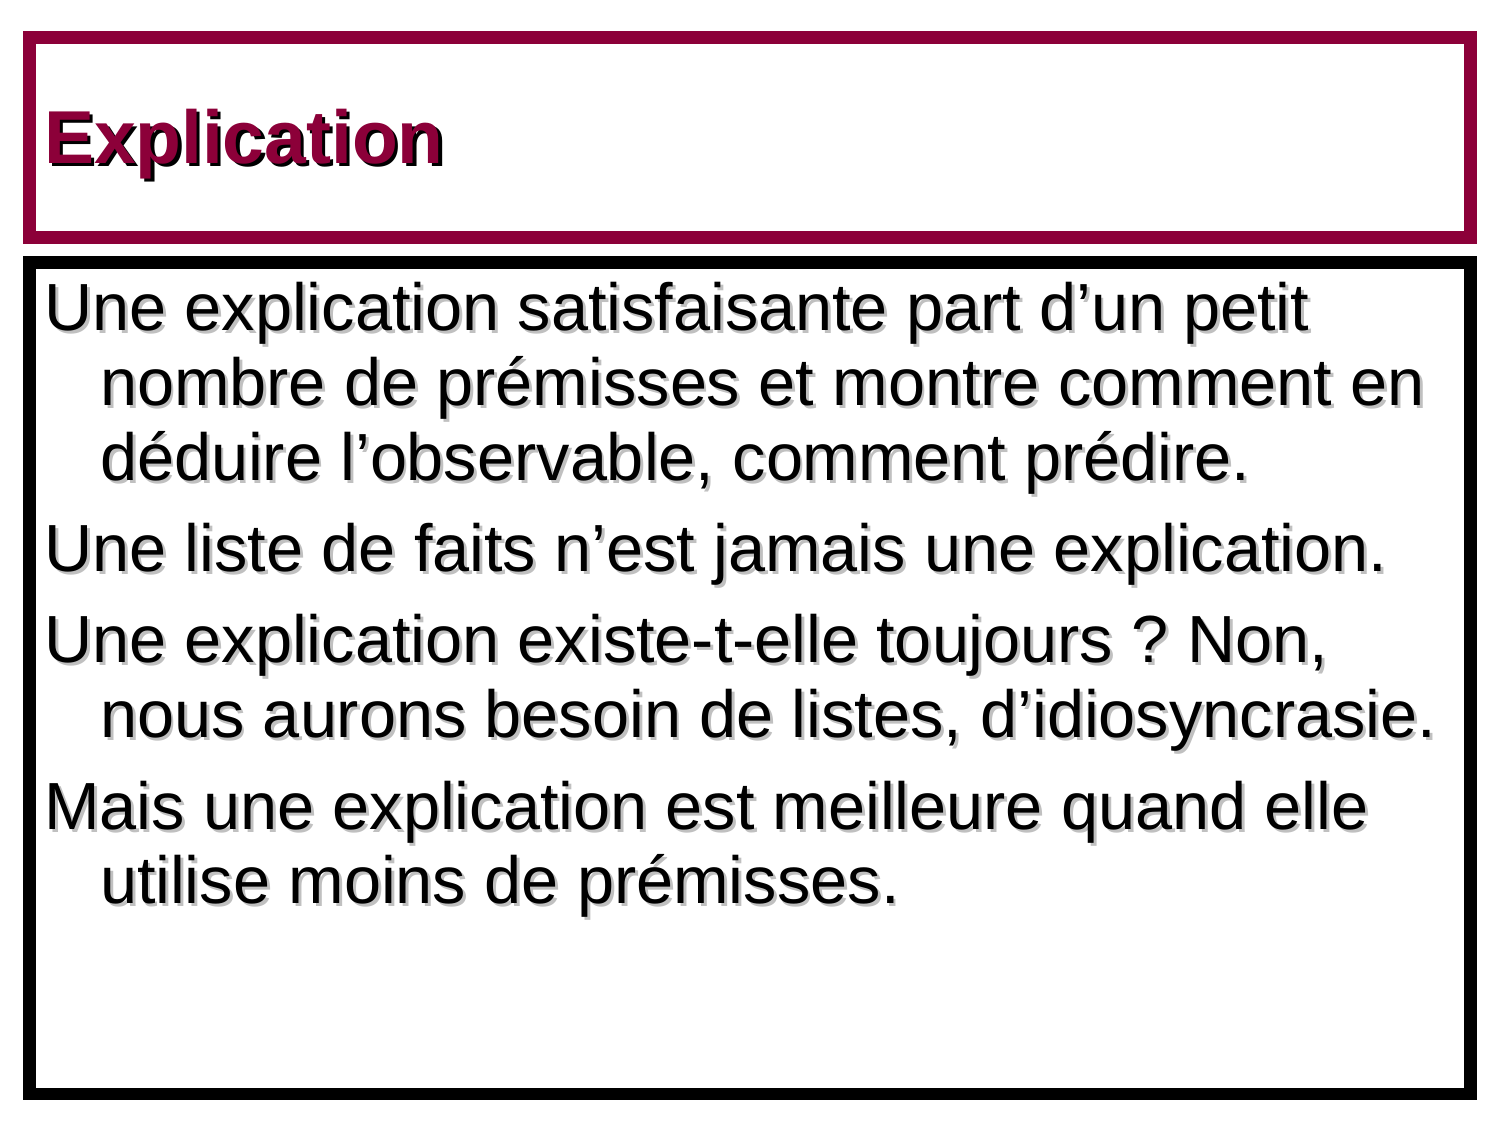

# Explication
Une explication satisfaisante part d’un petit nombre de prémisses et montre comment en déduire l’observable, comment prédire.
Une liste de faits n’est jamais une explication.
Une explication existe-t-elle toujours ? Non, nous aurons besoin de listes, d’idiosyncrasie.
Mais une explication est meilleure quand elle utilise moins de prémisses.